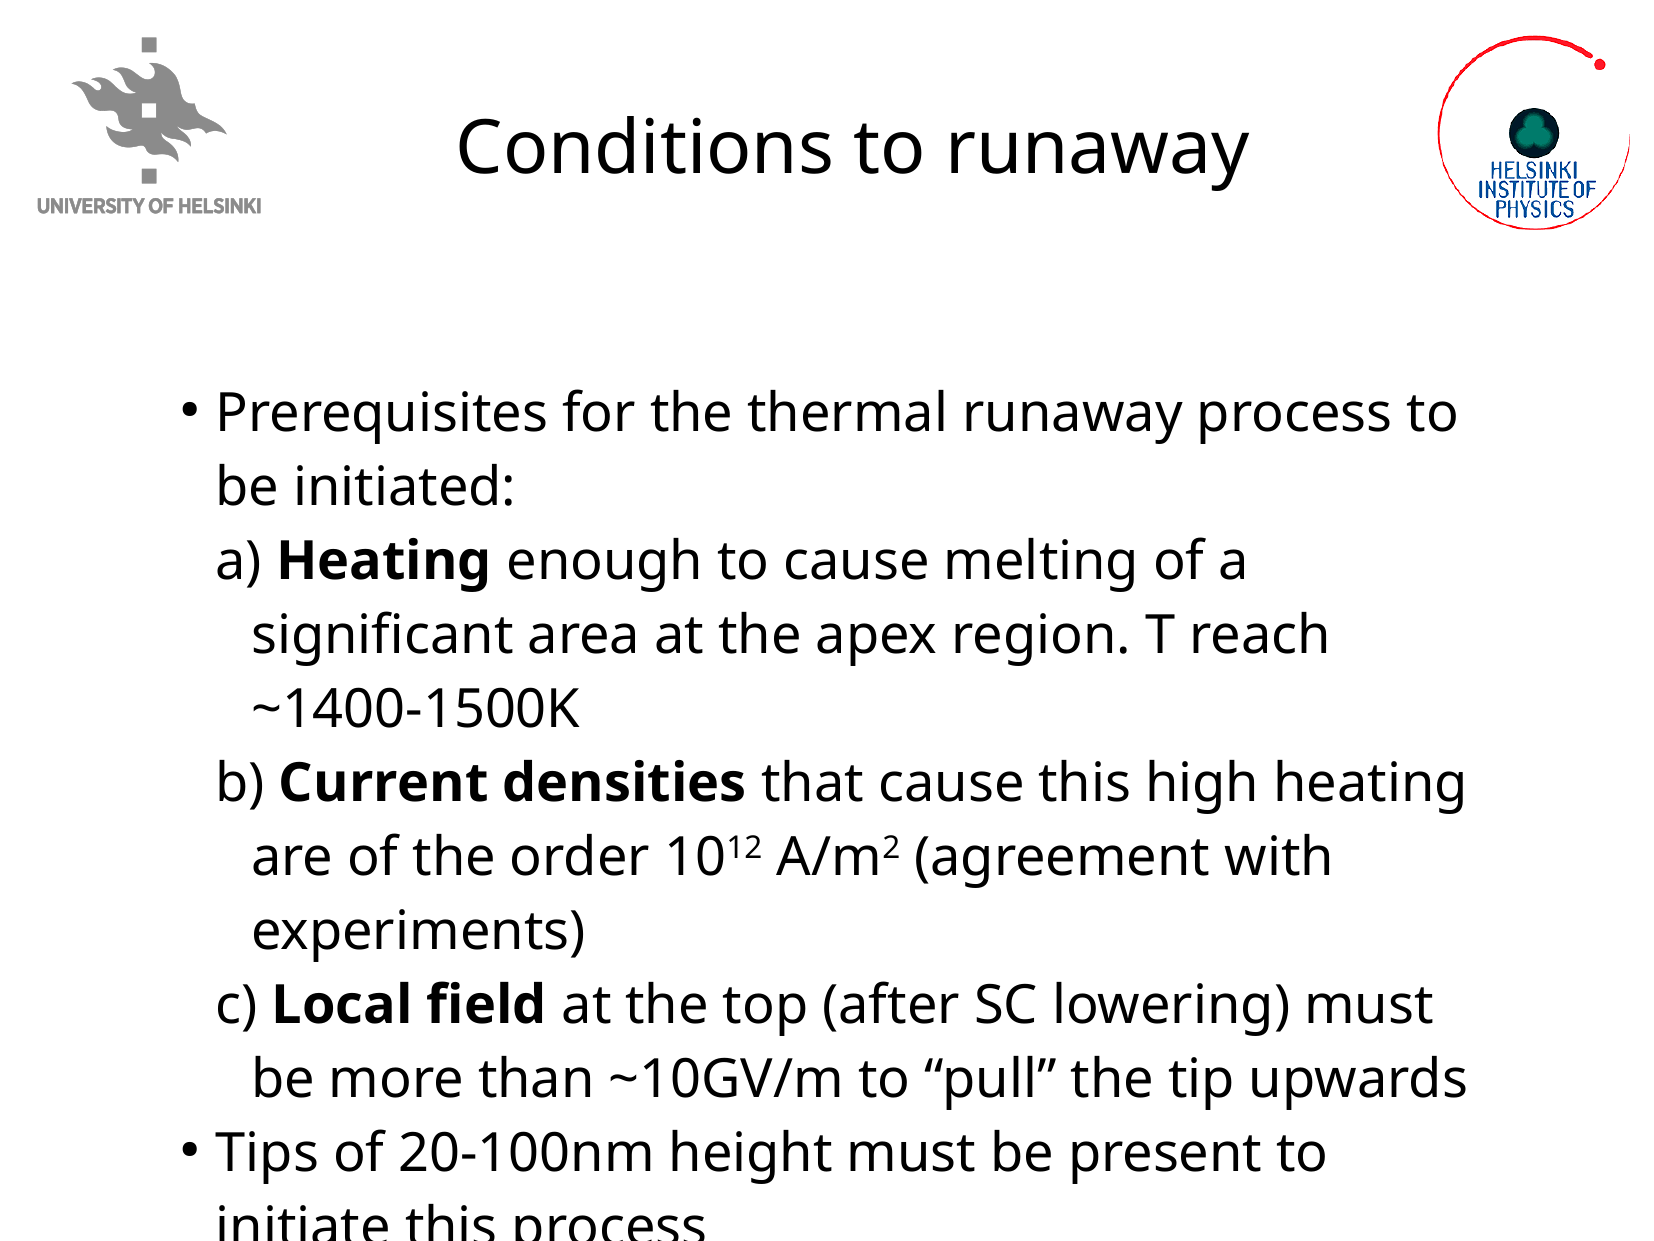

# Conditions to runaway
Prerequisites for the thermal runaway process to be initiated:
 Heating enough to cause melting of a significant area at the apex region. T reach ~1400-1500K
 Current densities that cause this high heating are of the order 1012 A/m2 (agreement with experiments)
 Local field at the top (after SC lowering) must be more than ~10GV/m to “pull” the tip upwards
Tips of 20-100nm height must be present to initiate this process